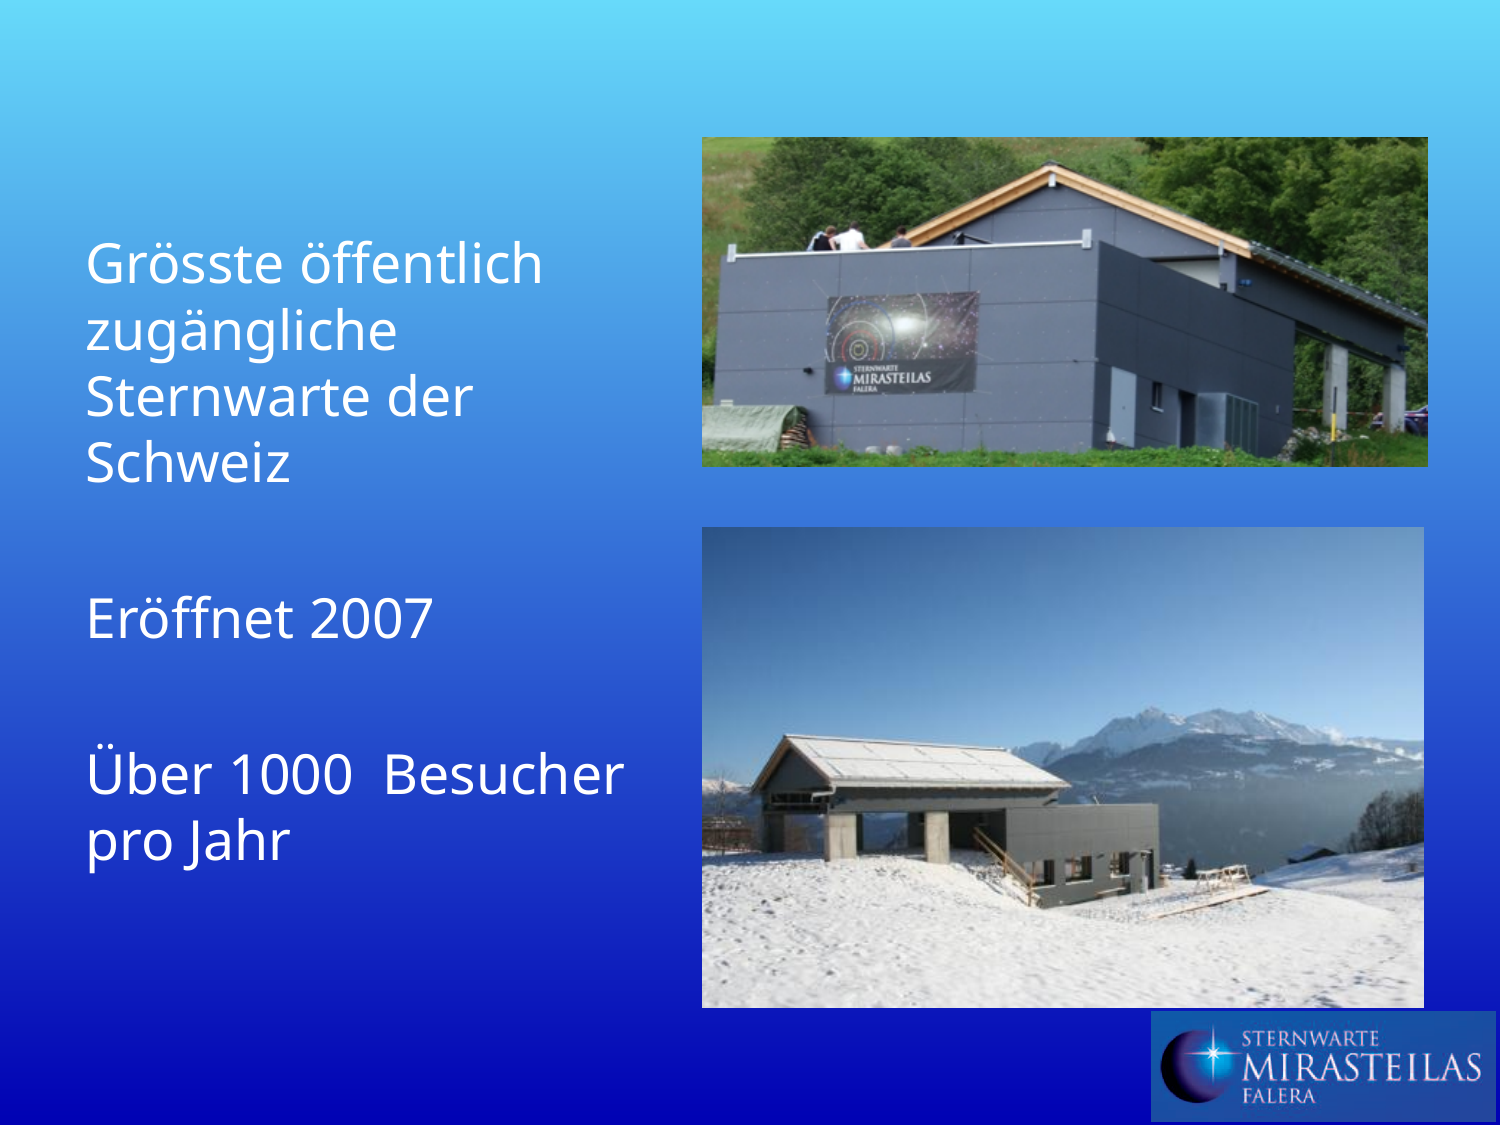

# Grösste öffentlich zugängliche Sternwarte der Schweiz
Eröffnet 2007
Über 1000 Besucher pro Jahr